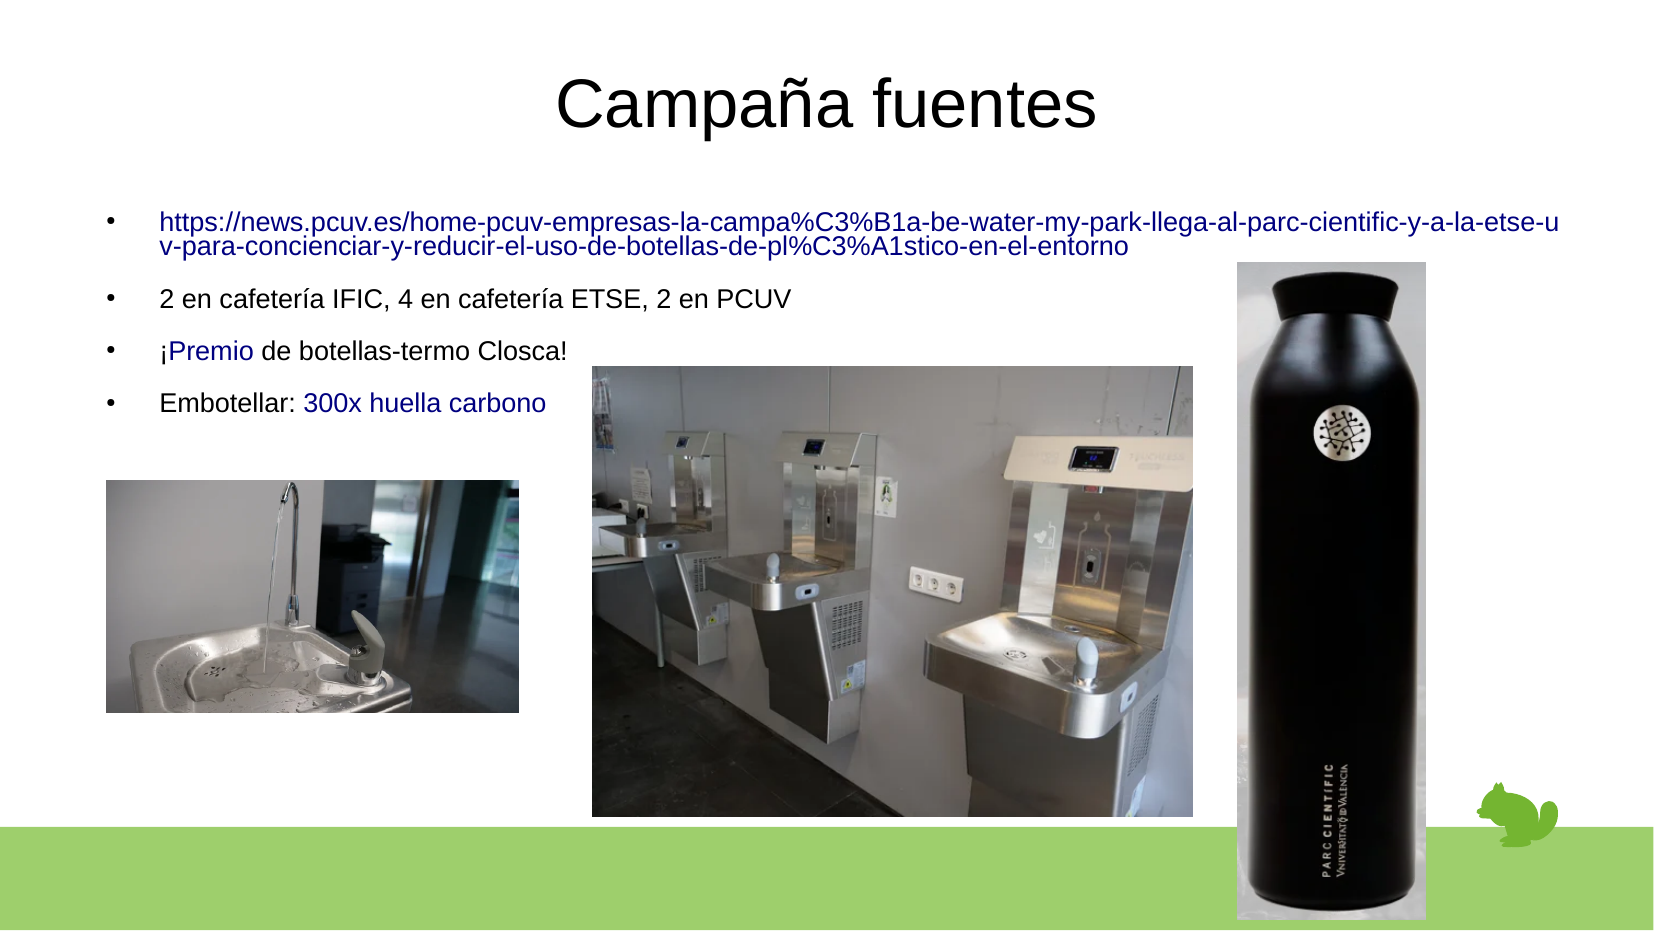

# Campaña fuentes
https://news.pcuv.es/home-pcuv-empresas-la-campa%C3%B1a-be-water-my-park-llega-al-parc-cientific-y-a-la-etse-uv-para-concienciar-y-reducir-el-uso-de-botellas-de-pl%C3%A1stico-en-el-entorno
2 en cafetería IFIC, 4 en cafetería ETSE, 2 en PCUV
¡Premio de botellas-termo Closca!
Embotellar: 300x huella carbono